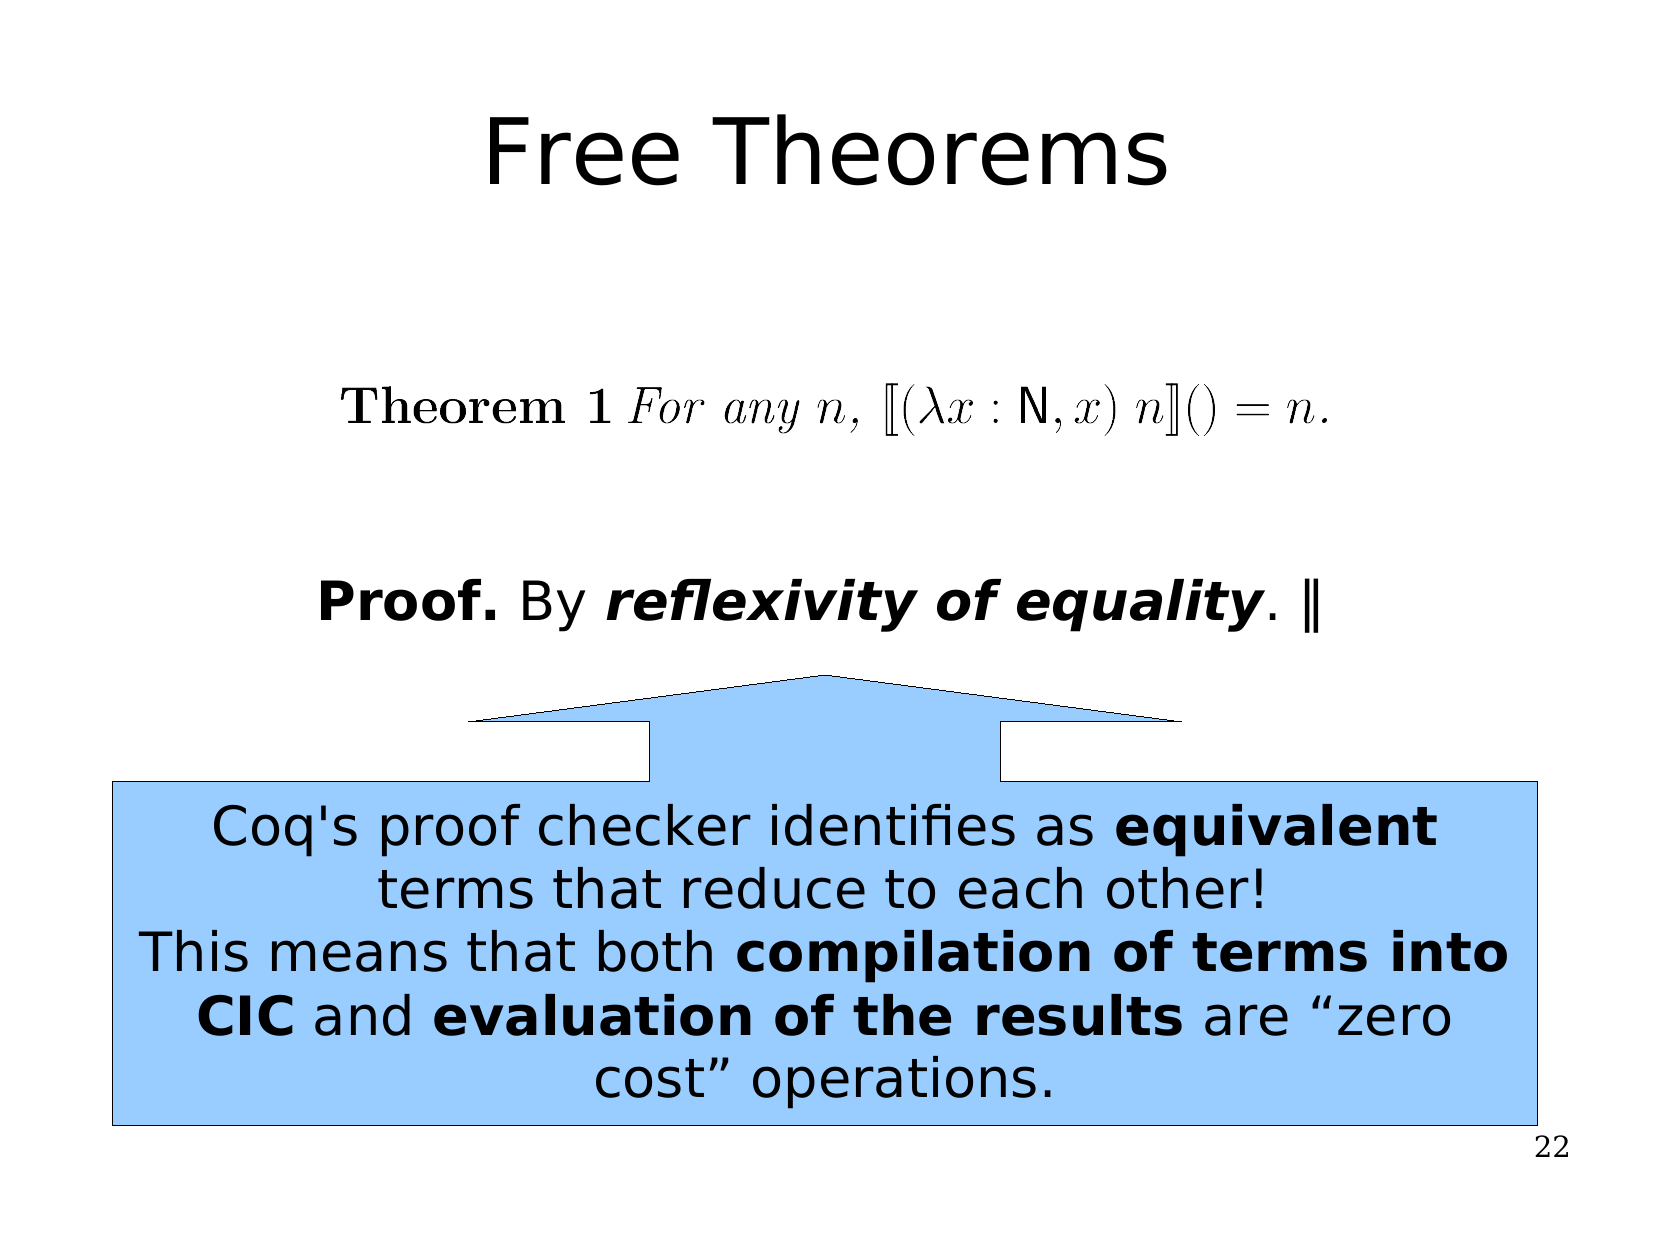

# Free Theorems
Proof. By reflexivity of equality. ‖
Coq's proof checker identifies as equivalent terms that reduce to each other!
This means that both compilation of terms into CIC and evaluation of the results are “zero cost” operations.
22